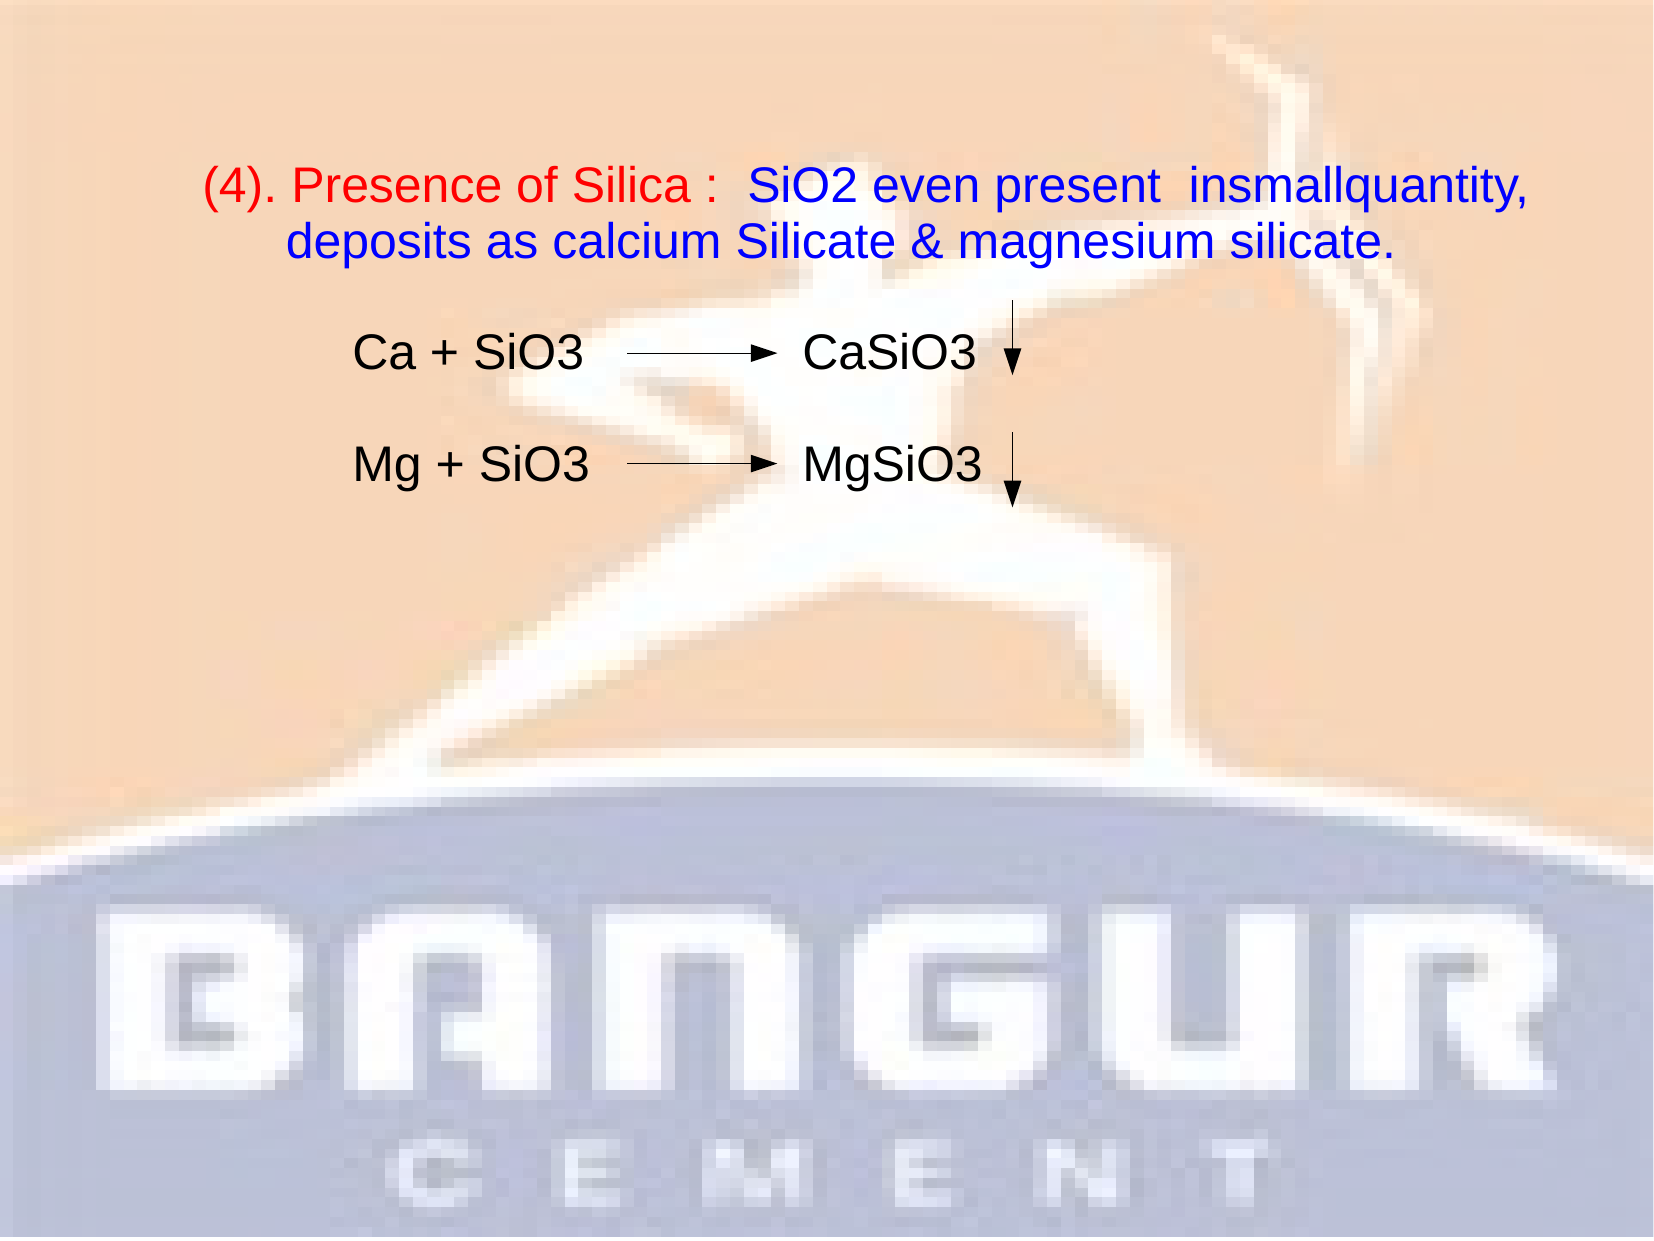

(4). Presence of Silica : SiO2 even present insmallquantity, deposits as calcium Silicate & magnesium silicate.
		Ca + SiO3 			CaSiO3
		Mg + SiO3			MgSiO3